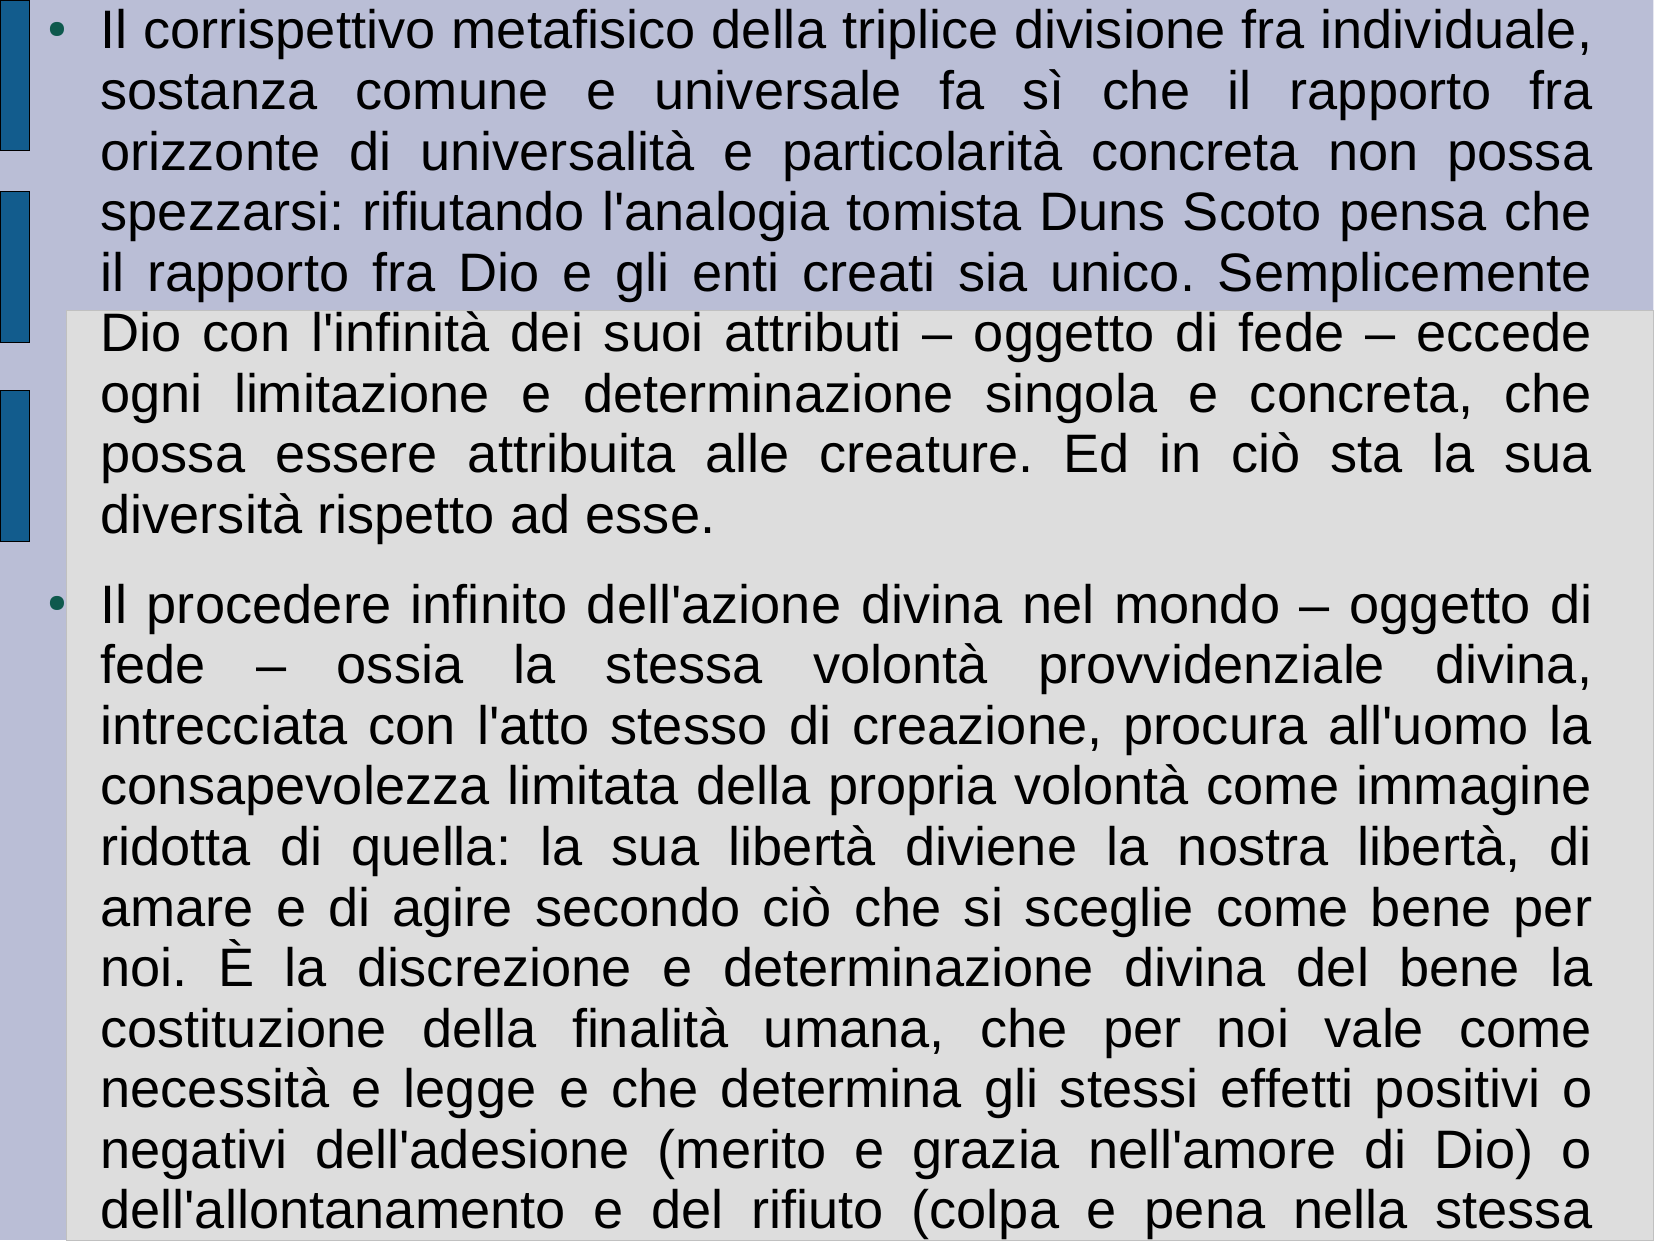

Il corrispettivo metafisico della triplice divisione fra individuale, sostanza comune e universale fa sì che il rapporto fra orizzonte di universalità e particolarità concreta non possa spezzarsi: rifiutando l'analogia tomista Duns Scoto pensa che il rapporto fra Dio e gli enti creati sia unico. Semplicemente Dio con l'infinità dei suoi attributi – oggetto di fede – eccede ogni limitazione e determinazione singola e concreta, che possa essere attribuita alle creature. Ed in ciò sta la sua diversità rispetto ad esse.
Il procedere infinito dell'azione divina nel mondo – oggetto di fede – ossia la stessa volontà provvidenziale divina, intrecciata con l'atto stesso di creazione, procura all'uomo la consapevolezza limitata della propria volontà come immagine ridotta di quella: la sua libertà diviene la nostra libertà, di amare e di agire secondo ciò che si sceglie come bene per noi. È la discrezione e determinazione divina del bene la costituzione della finalità umana, che per noi vale come necessità e legge e che determina gli stessi effetti positivi o negativi dell'adesione (merito e grazia nell'amore di Dio) o dell'allontanamento e del rifiuto (colpa e pena nella stessa sofferenza).
#